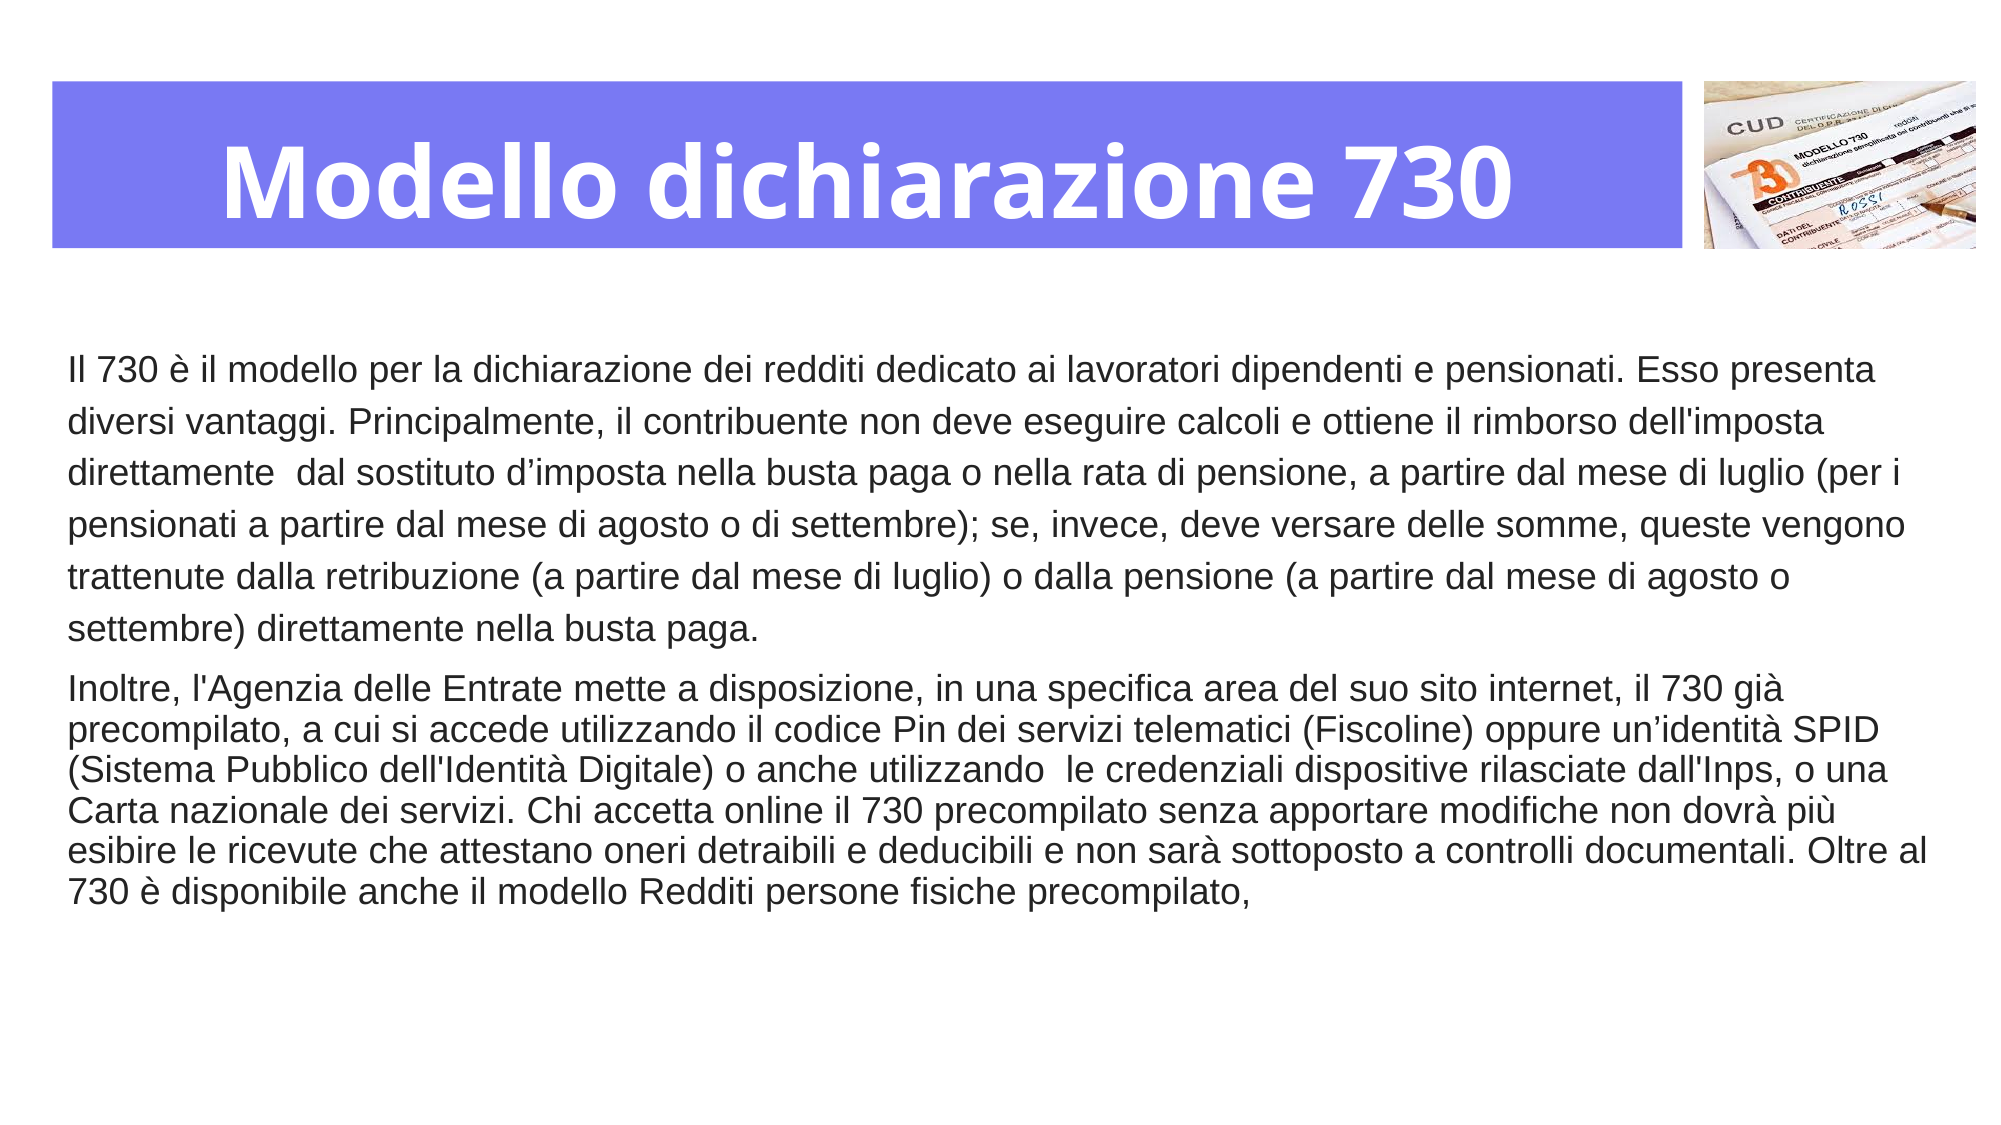

Modello dichiarazione 730
# Il 730 è il modello per la dichiarazione dei redditi dedicato ai lavoratori dipendenti e pensionati. Esso presenta diversi vantaggi. Principalmente, il contribuente non deve eseguire calcoli e ottiene il rimborso dell'imposta direttamente dal sostituto d’imposta nella busta paga o nella rata di pensione, a partire dal mese di luglio (per i pensionati a partire dal mese di agosto o di settembre); se, invece, deve versare delle somme, queste vengono trattenute dalla retribuzione (a partire dal mese di luglio) o dalla pensione (a partire dal mese di agosto o settembre) direttamente nella busta paga.
Inoltre, l'Agenzia delle Entrate mette a disposizione, in una specifica area del suo sito internet, il 730 già precompilato, a cui si accede utilizzando il codice Pin dei servizi telematici (Fiscoline) oppure un’identità SPID (Sistema Pubblico dell'Identità Digitale) o anche utilizzando le credenziali dispositive rilasciate dall'Inps, o una Carta nazionale dei servizi. Chi accetta online il 730 precompilato senza apportare modifiche non dovrà più esibire le ricevute che attestano oneri detraibili e deducibili e non sarà sottoposto a controlli documentali. Oltre al 730 è disponibile anche il modello Redditi persone fisiche precompilato,